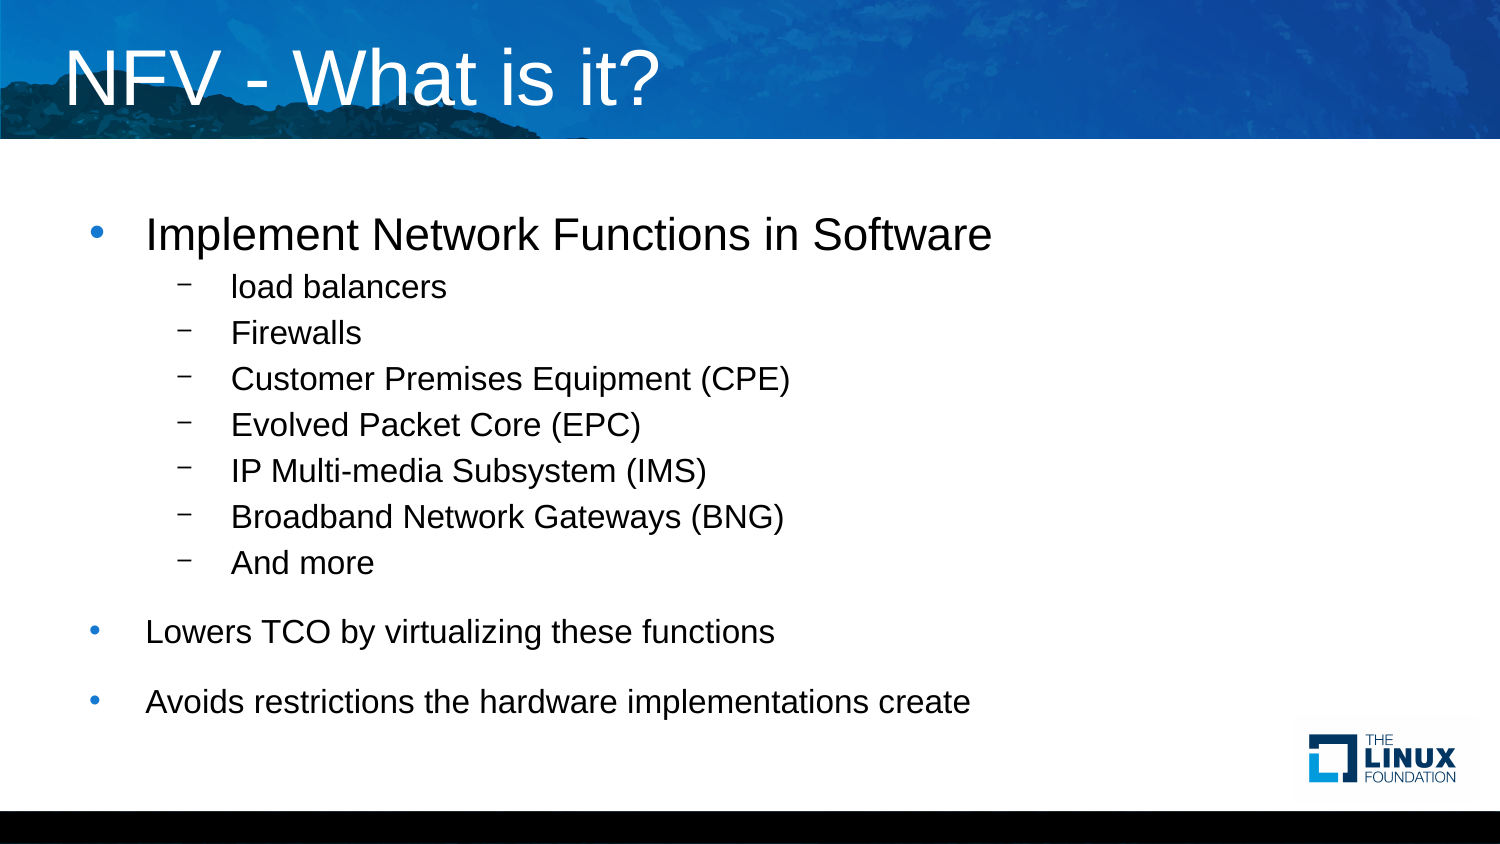

# NFV - What is it?
Implement Network Functions in Software
load balancers
Firewalls
Customer Premises Equipment (CPE)
Evolved Packet Core (EPC)
IP Multi-media Subsystem (IMS)
Broadband Network Gateways (BNG)
And more
Lowers TCO by virtualizing these functions
Avoids restrictions the hardware implementations create